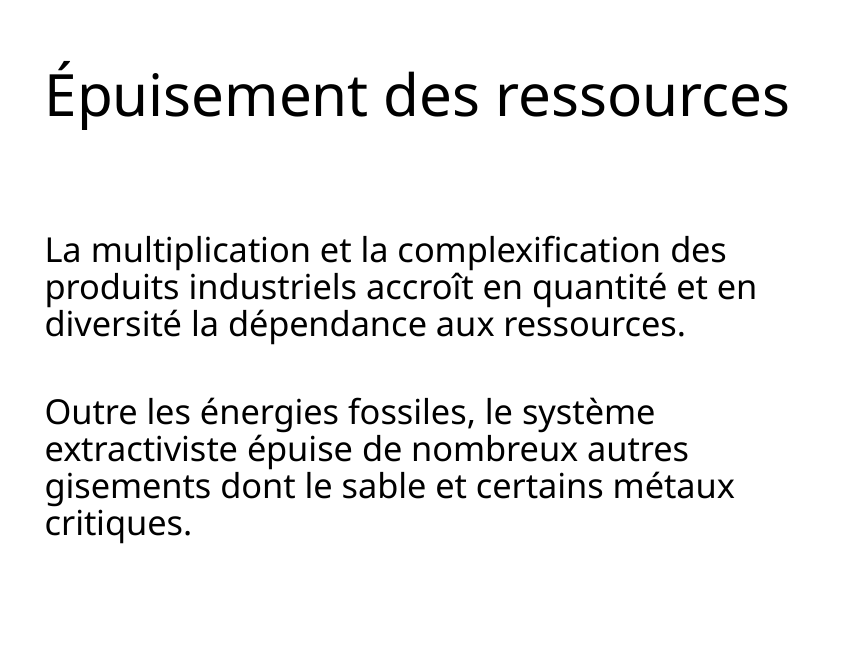

# Épuisement des ressources
La multiplication et la complexification des produits industriels accroît en quantité et en diversité la dépendance aux ressources.
Outre les énergies fossiles, le système extractiviste épuise de nombreux autres gisements dont le sable et certains métaux critiques.